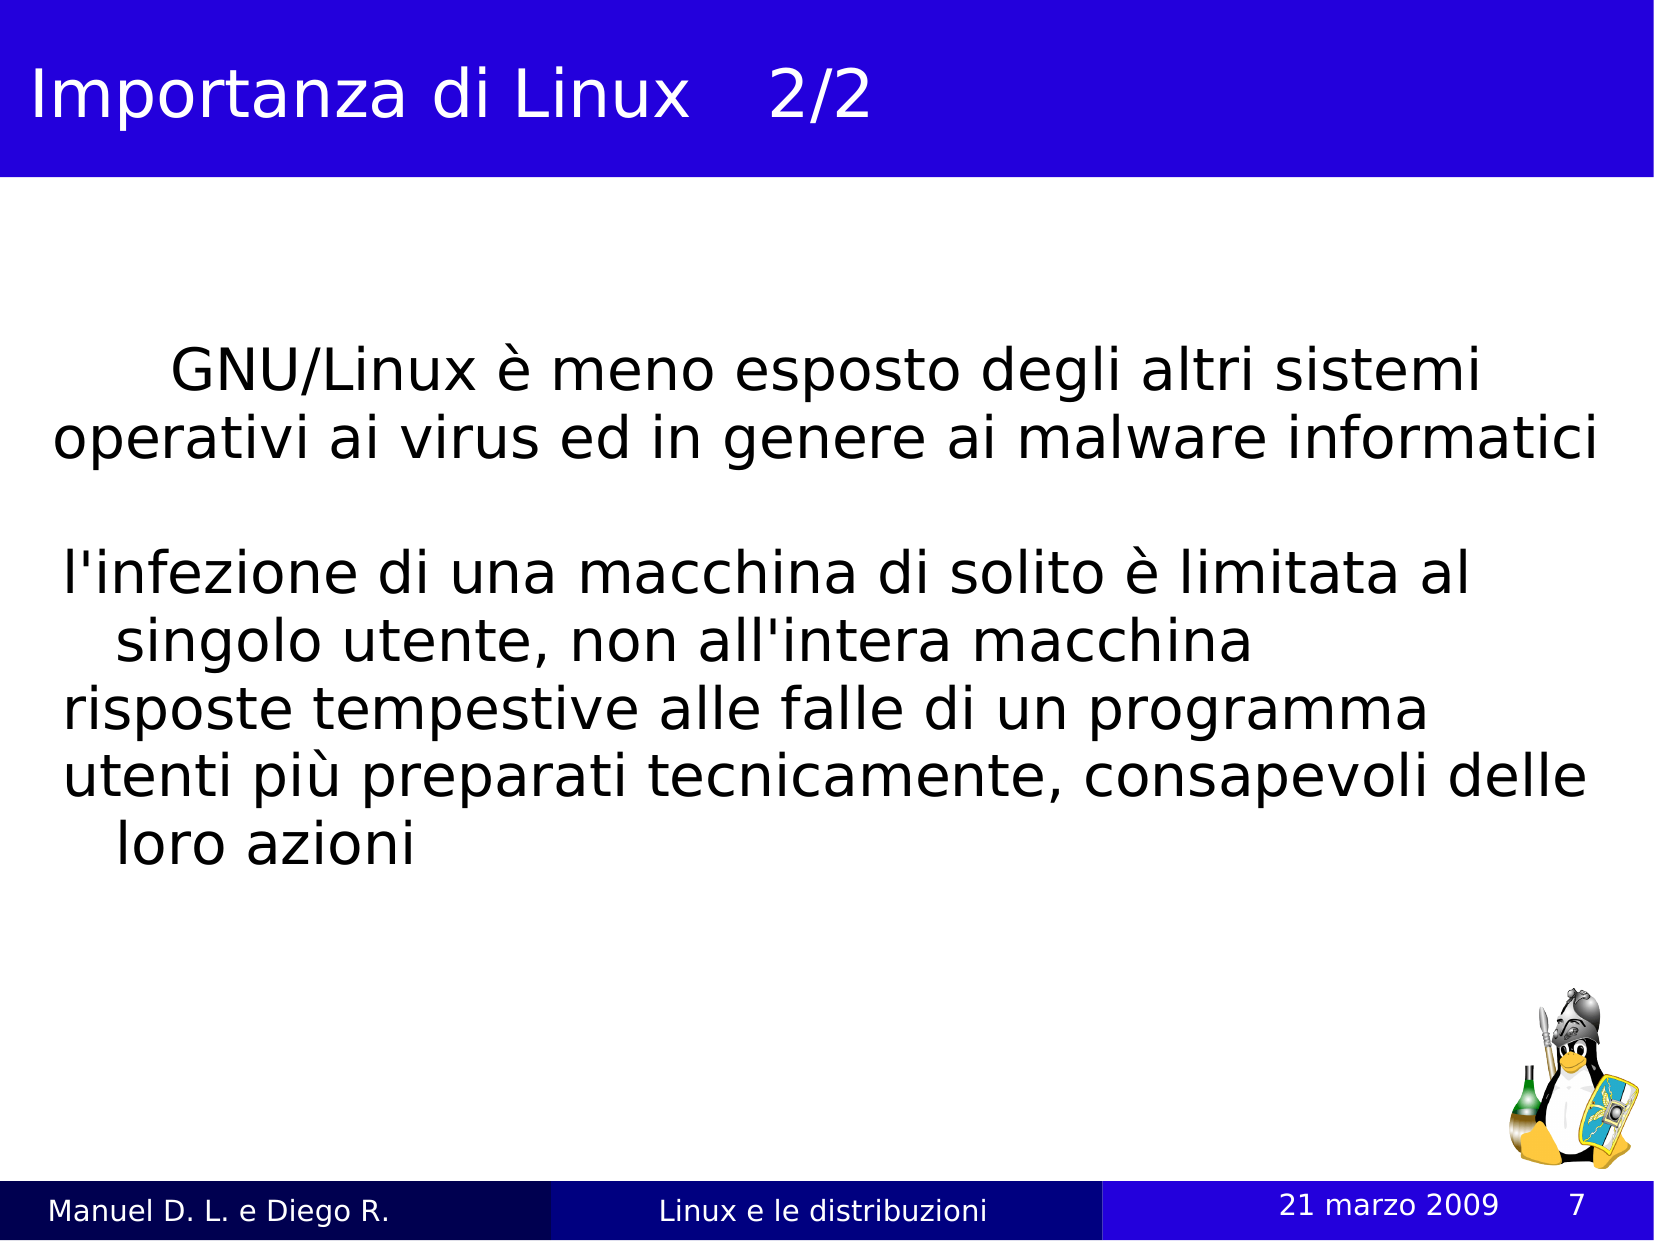

# Importanza di Linux		2/2
GNU/Linux è meno esposto degli altri sistemi operativi ai virus ed in genere ai malware informatici
l'infezione di una macchina di solito è limitata al singolo utente, non all'intera macchina
risposte tempestive alle falle di un programma
utenti più preparati tecnicamente, consapevoli delle loro azioni